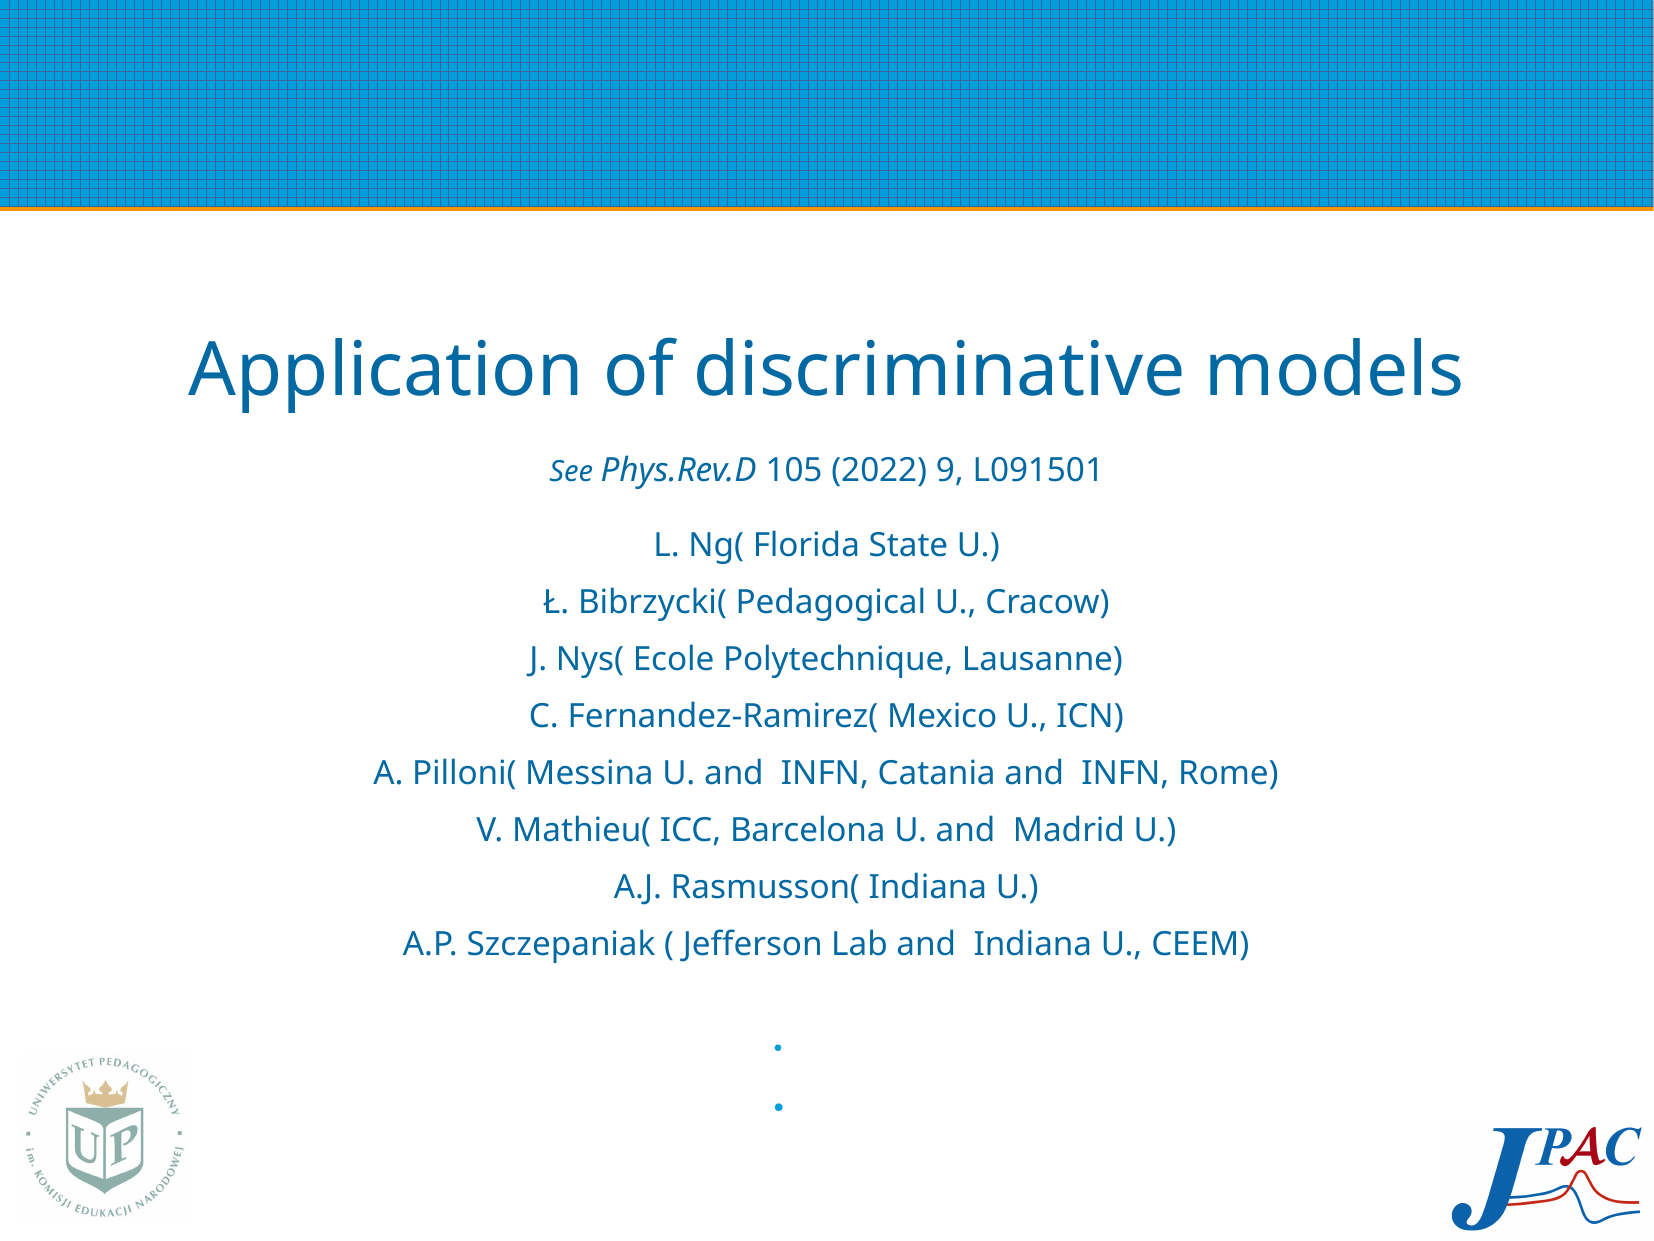

# Application of discriminative models
See Phys.Rev.D 105 (2022) 9, L091501
L. Ng( Florida State U.)
Ł. Bibrzycki( Pedagogical U., Cracow)
J. Nys( Ecole Polytechnique, Lausanne)
C. Fernandez-Ramirez( Mexico U., ICN)
A. Pilloni( Messina U. and INFN, Catania and INFN, Rome)
V. Mathieu( ICC, Barcelona U. and Madrid U.)
A.J. Rasmusson( Indiana U.)
A.P. Szczepaniak ( Jefferson Lab and Indiana U., CEEM)